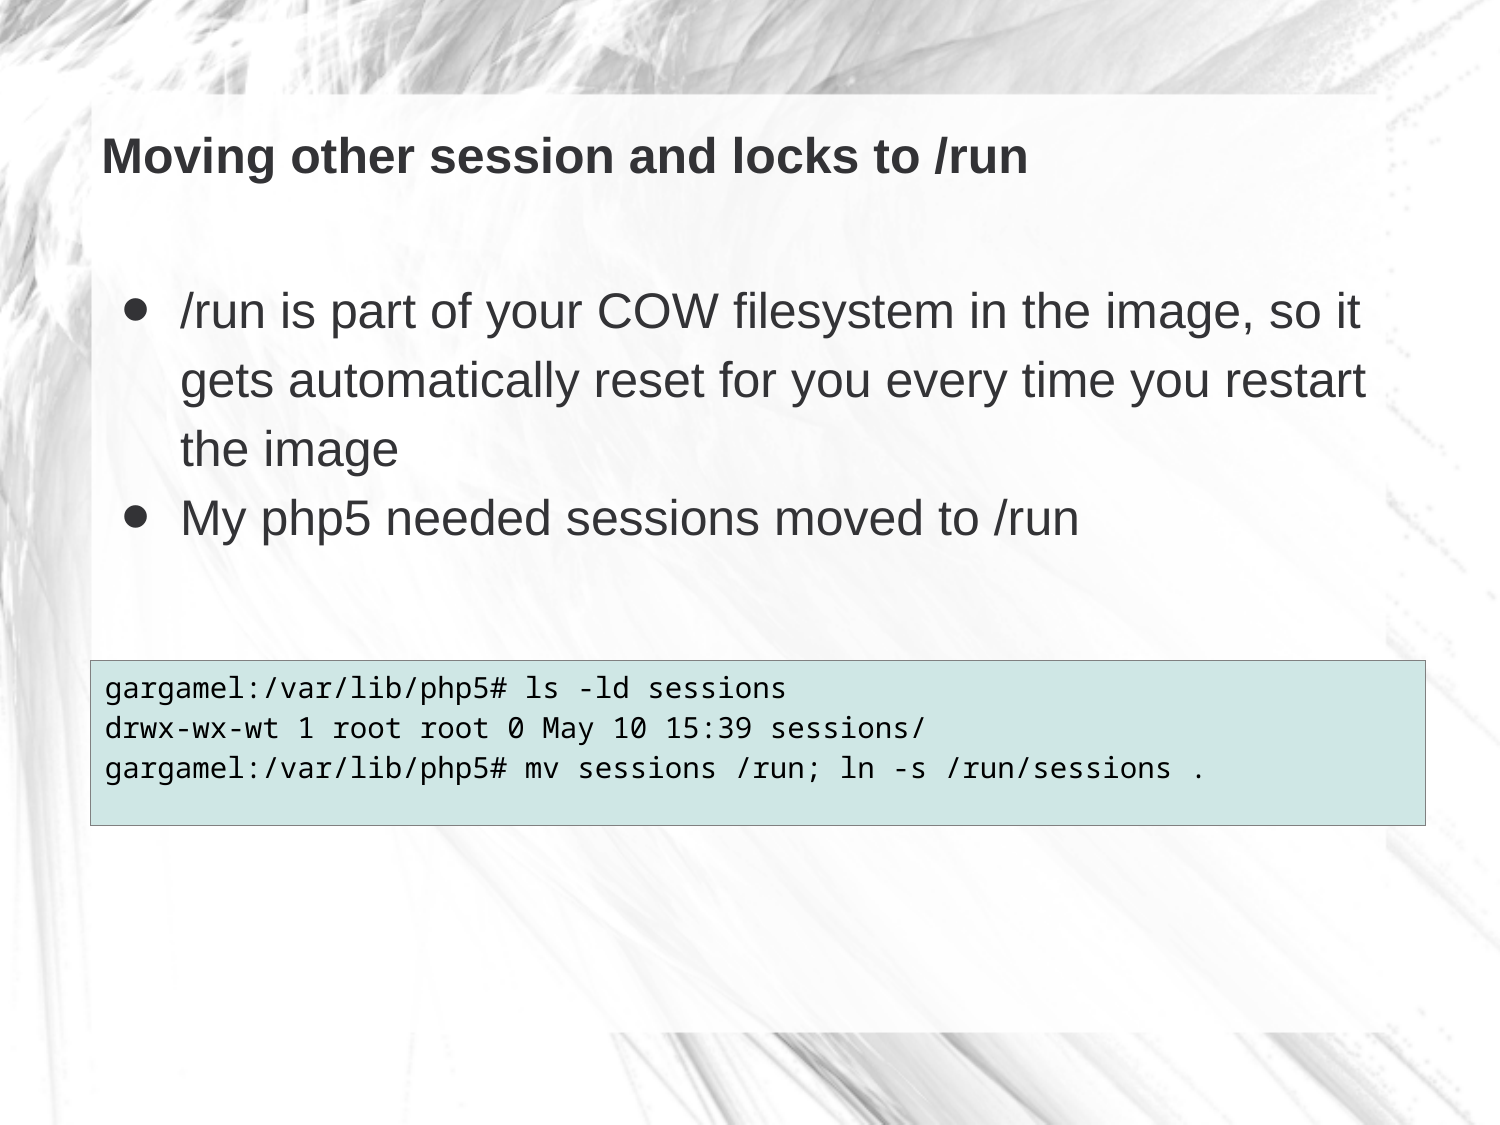

# Moving other session and locks to /run
/run is part of your COW filesystem in the image, so it gets automatically reset for you every time you restart the image
My php5 needed sessions moved to /run
gargamel:/var/lib/php5# ls -ld sessions
drwx-wx-wt 1 root root 0 May 10 15:39 sessions/
gargamel:/var/lib/php5# mv sessions /run; ln -s /run/sessions .